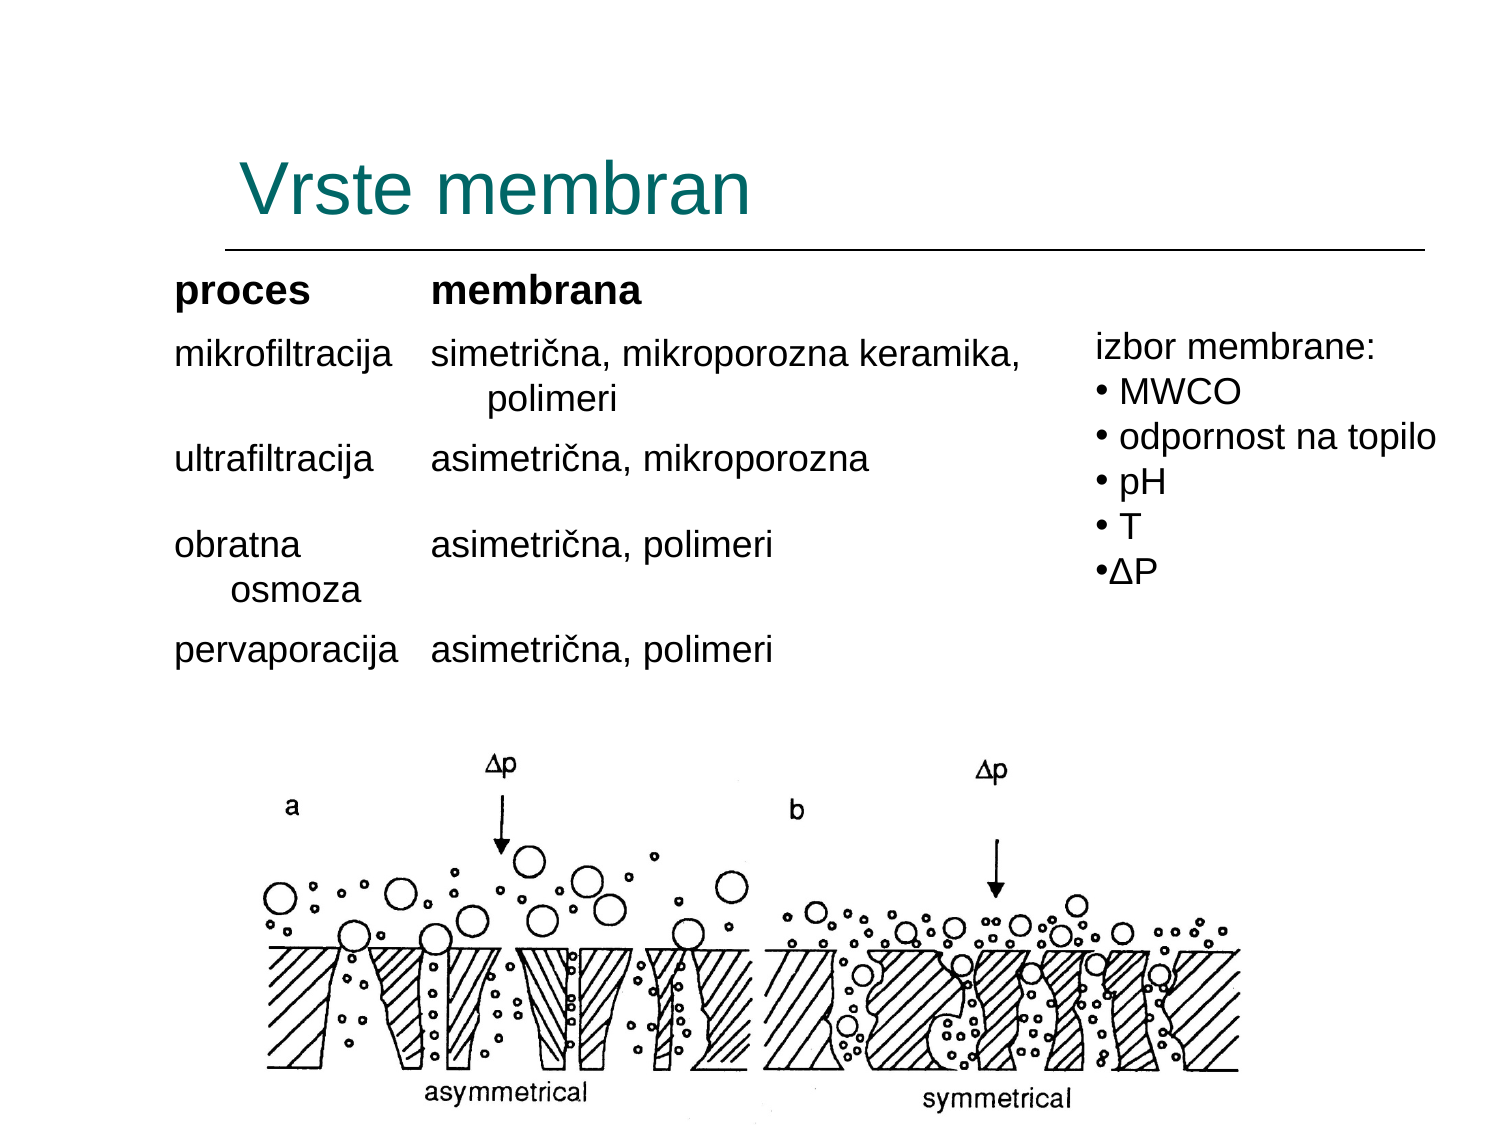

# Vrste membran
| proces | membrana |
| --- | --- |
| mikrofiltracija | simetrična, mikroporozna keramika, polimeri |
| ultrafiltracija | asimetrična, mikroporozna |
| obratna osmoza | asimetrična, polimeri |
| pervaporacija | asimetrična, polimeri |
izbor membrane:
 MWCO
 odpornost na topilo
 pH
 T
ΔP